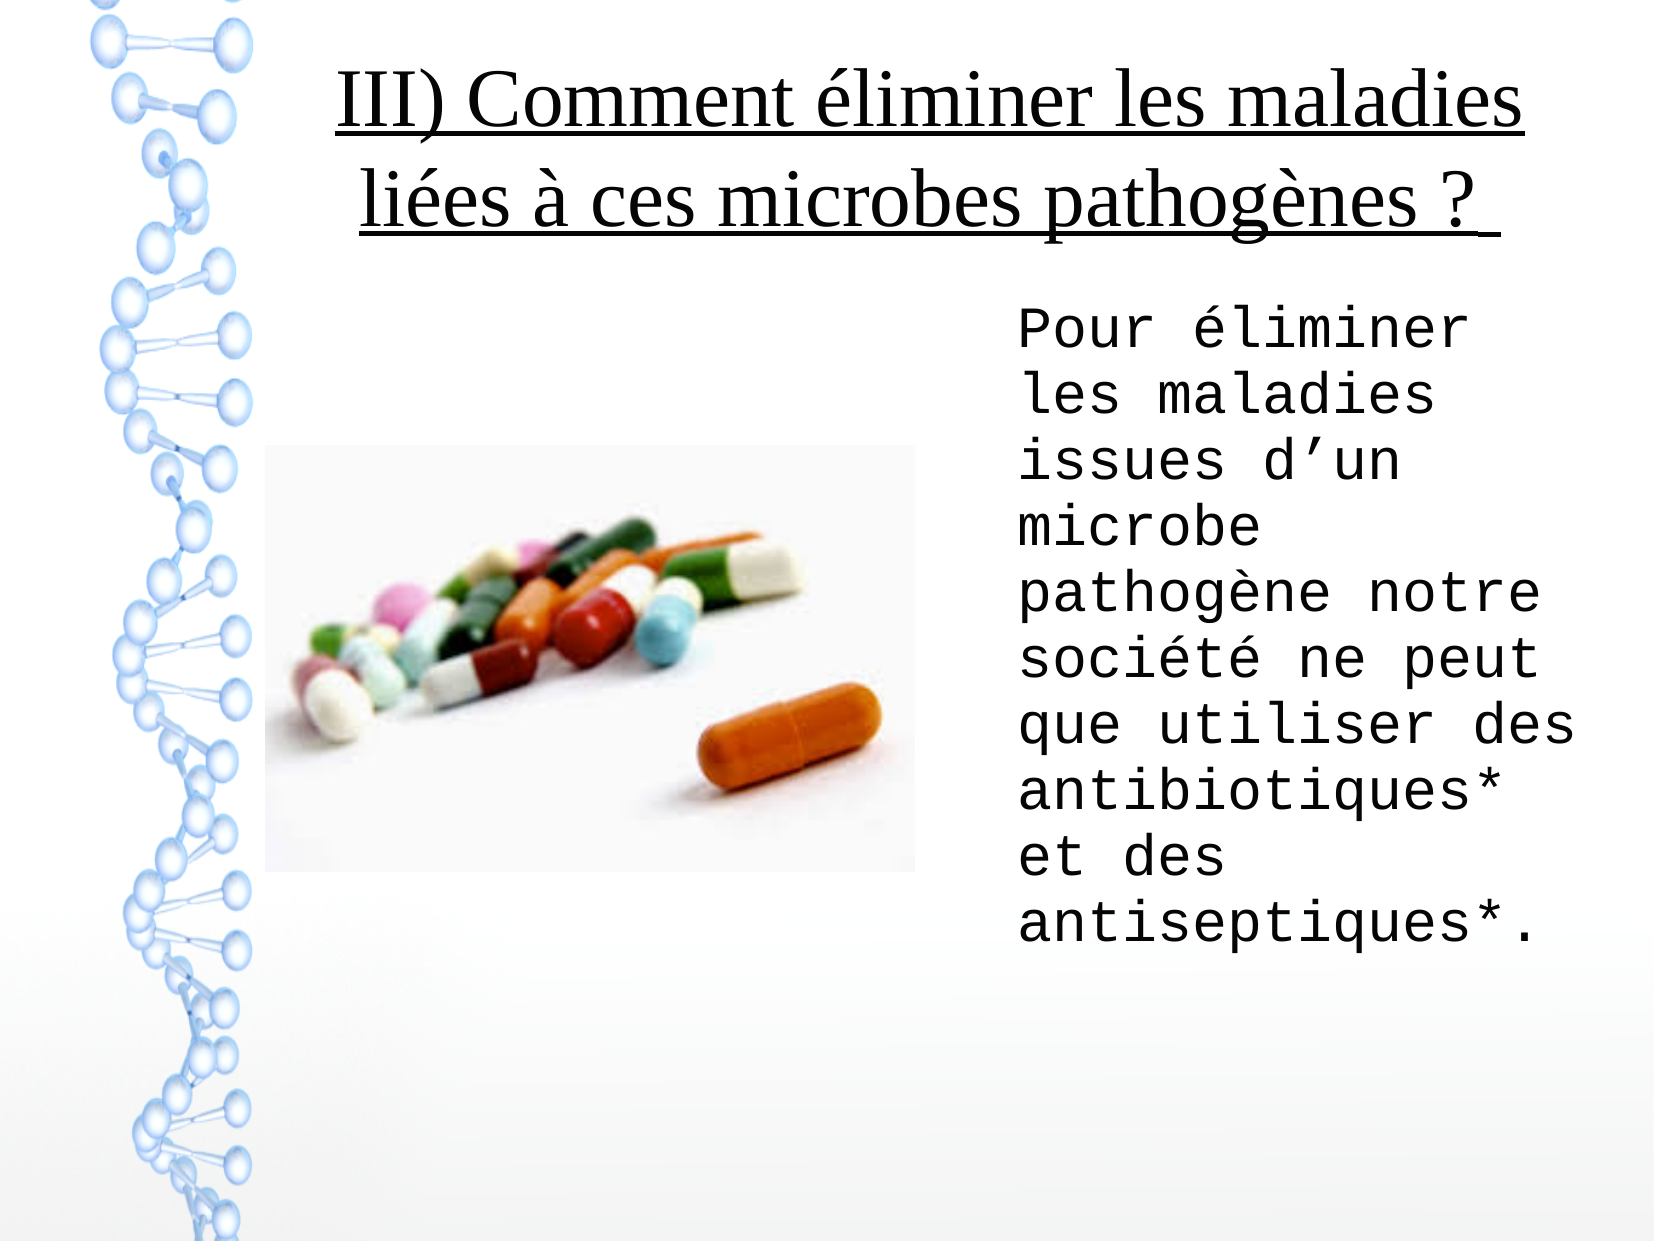

# III) Comment éliminer les maladies liées à ces microbes pathogènes ?
Pour éliminer les maladies issues d’un microbe pathogène notre société ne peut que utiliser des antibiotiques* et des antiseptiques*.